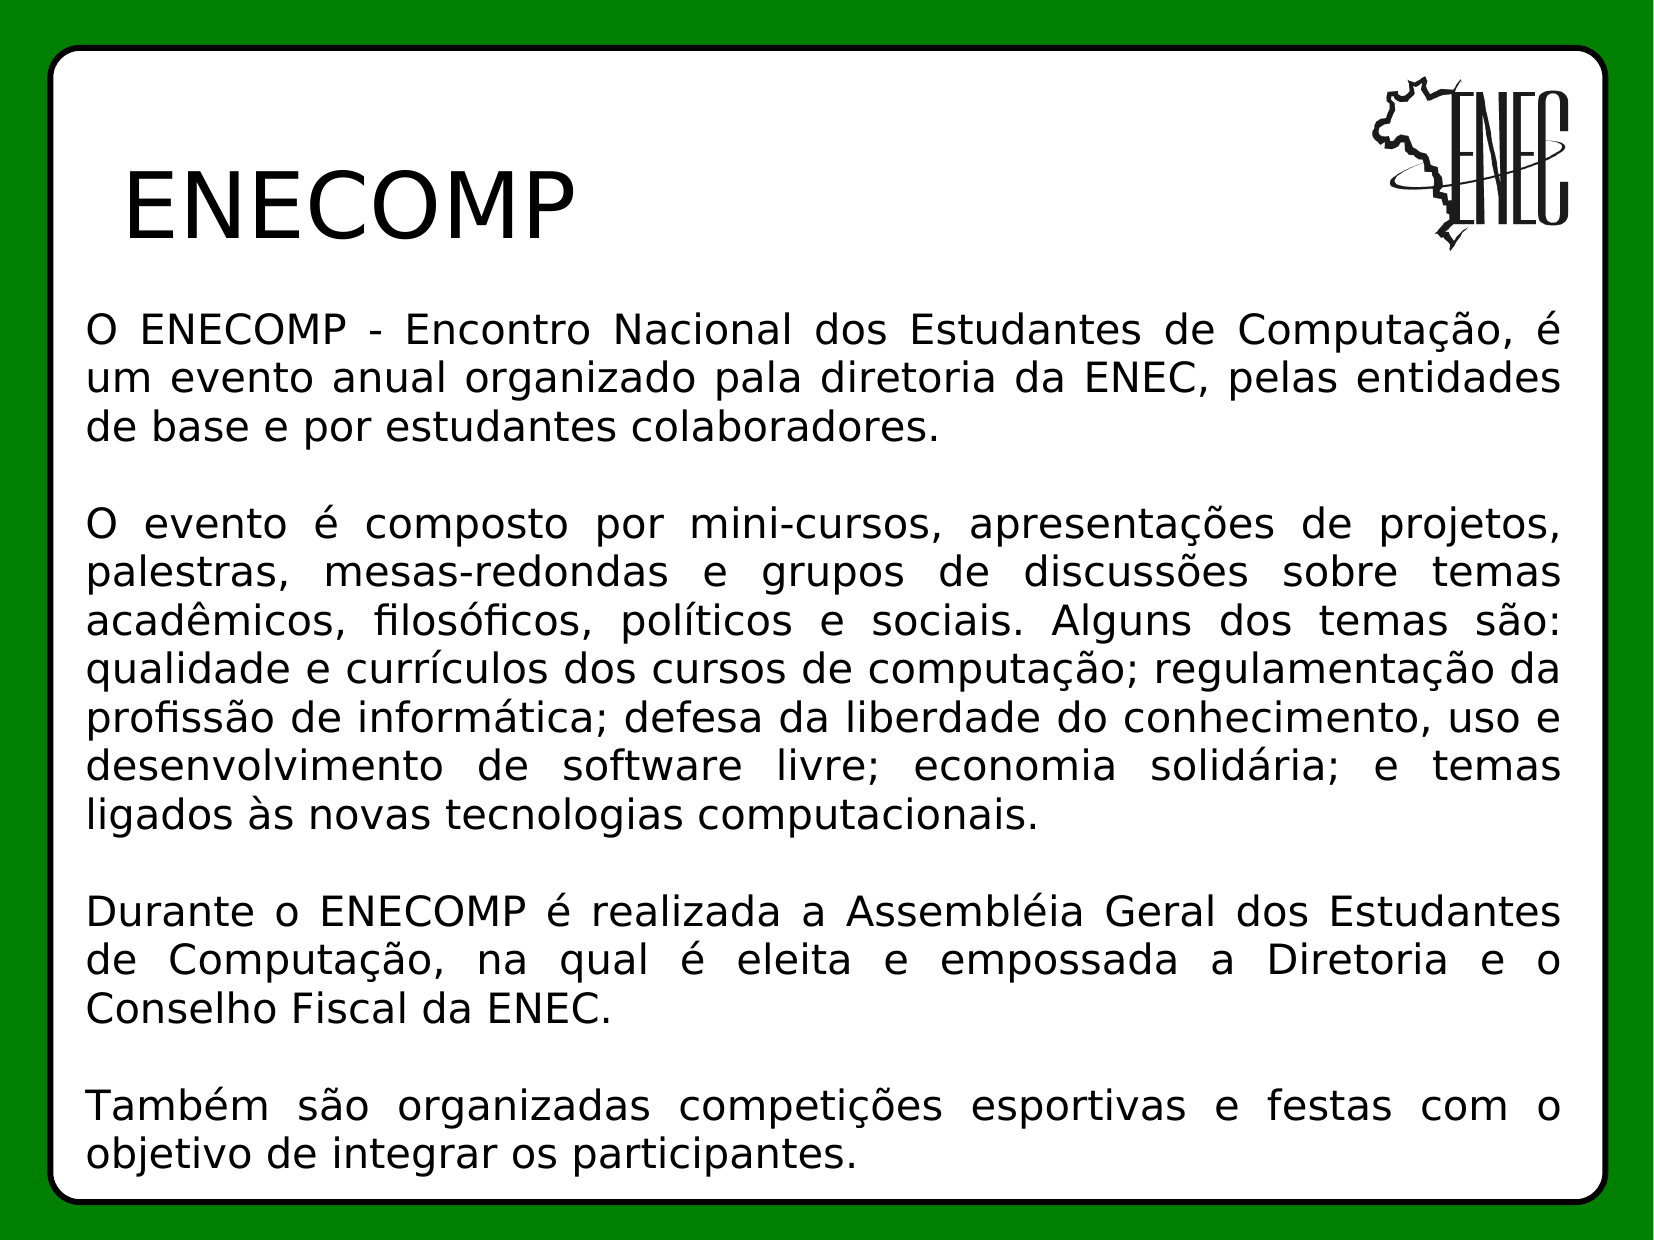

# ENECOMP
O ENECOMP - Encontro Nacional dos Estudantes de Computação, é um evento anual organizado pala diretoria da ENEC, pelas entidades de base e por estudantes colaboradores.
O evento é composto por mini-cursos, apresentações de projetos, palestras, mesas-redondas e grupos de discussões sobre temas acadêmicos, filosóficos, políticos e sociais. Alguns dos temas são: qualidade e currículos dos cursos de computação; regulamentação da profissão de informática; defesa da liberdade do conhecimento, uso e desenvolvimento de software livre; economia solidária; e temas ligados às novas tecnologias computacionais.
Durante o ENECOMP é realizada a Assembléia Geral dos Estudantes de Computação, na qual é eleita e empossada a Diretoria e o Conselho Fiscal da ENEC.
Também são organizadas competições esportivas e festas com o objetivo de integrar os participantes.